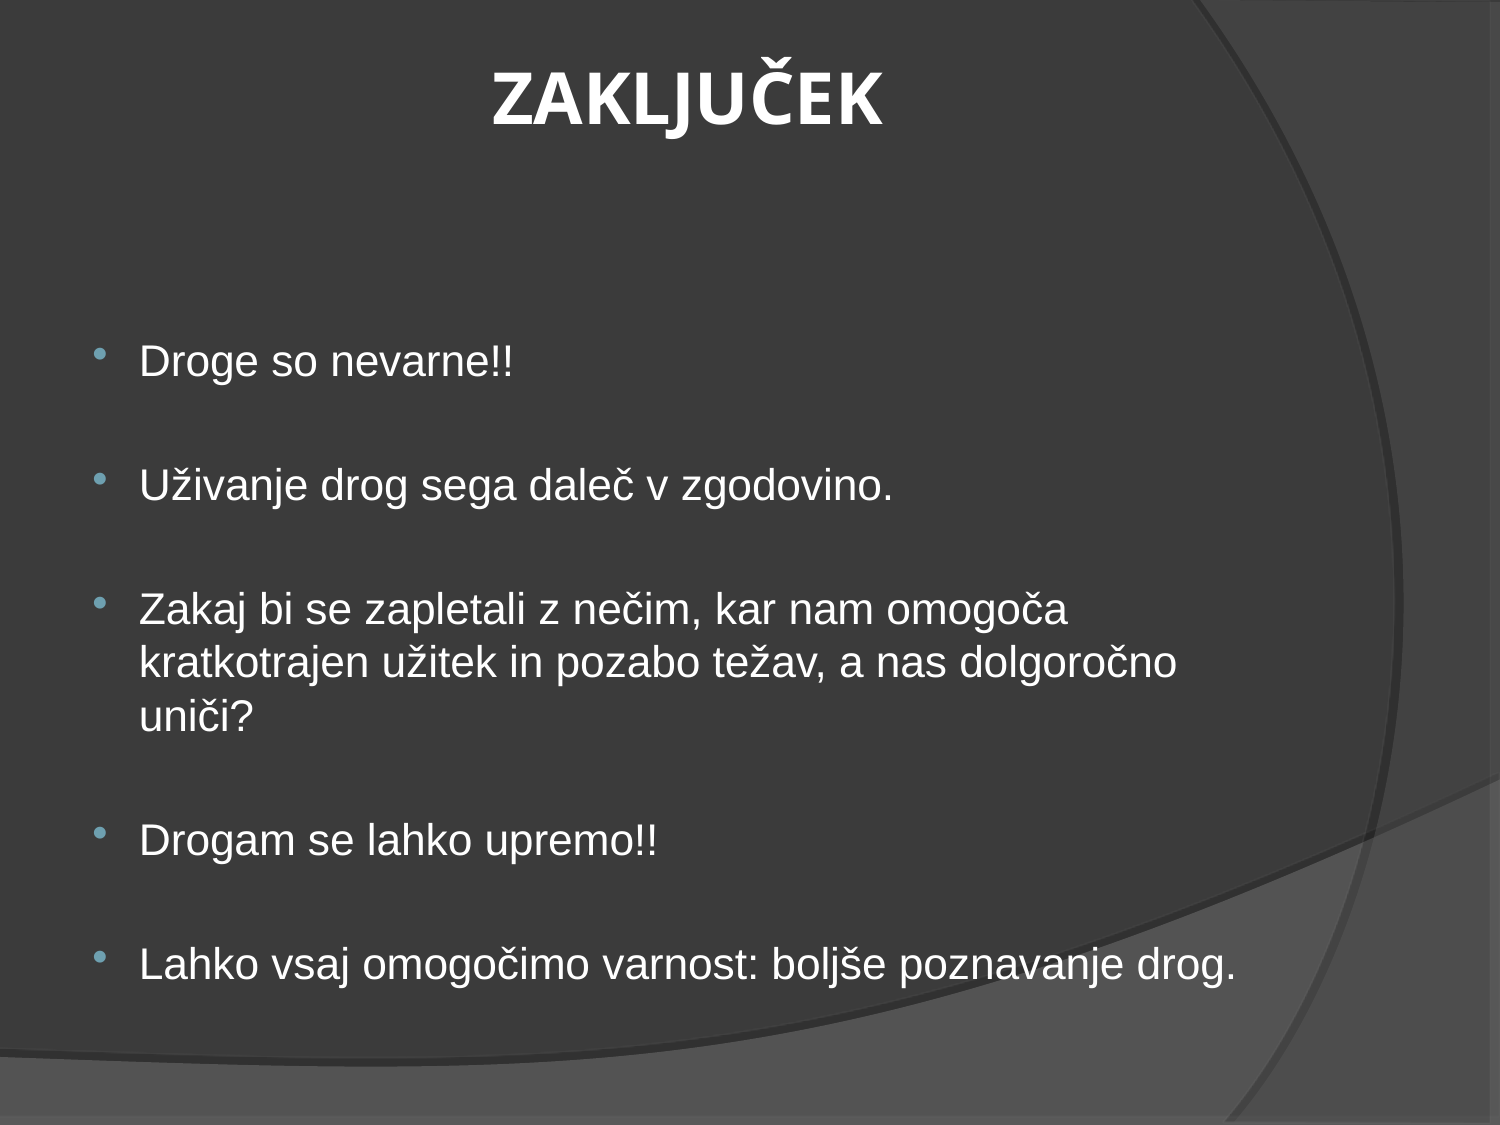

# ZAKLJUČEK
Droge so nevarne!!
Uživanje drog sega daleč v zgodovino.
Zakaj bi se zapletali z nečim, kar nam omogoča kratkotrajen užitek in pozabo težav, a nas dolgoročno uniči?
Drogam se lahko upremo!!
Lahko vsaj omogočimo varnost: boljše poznavanje drog.